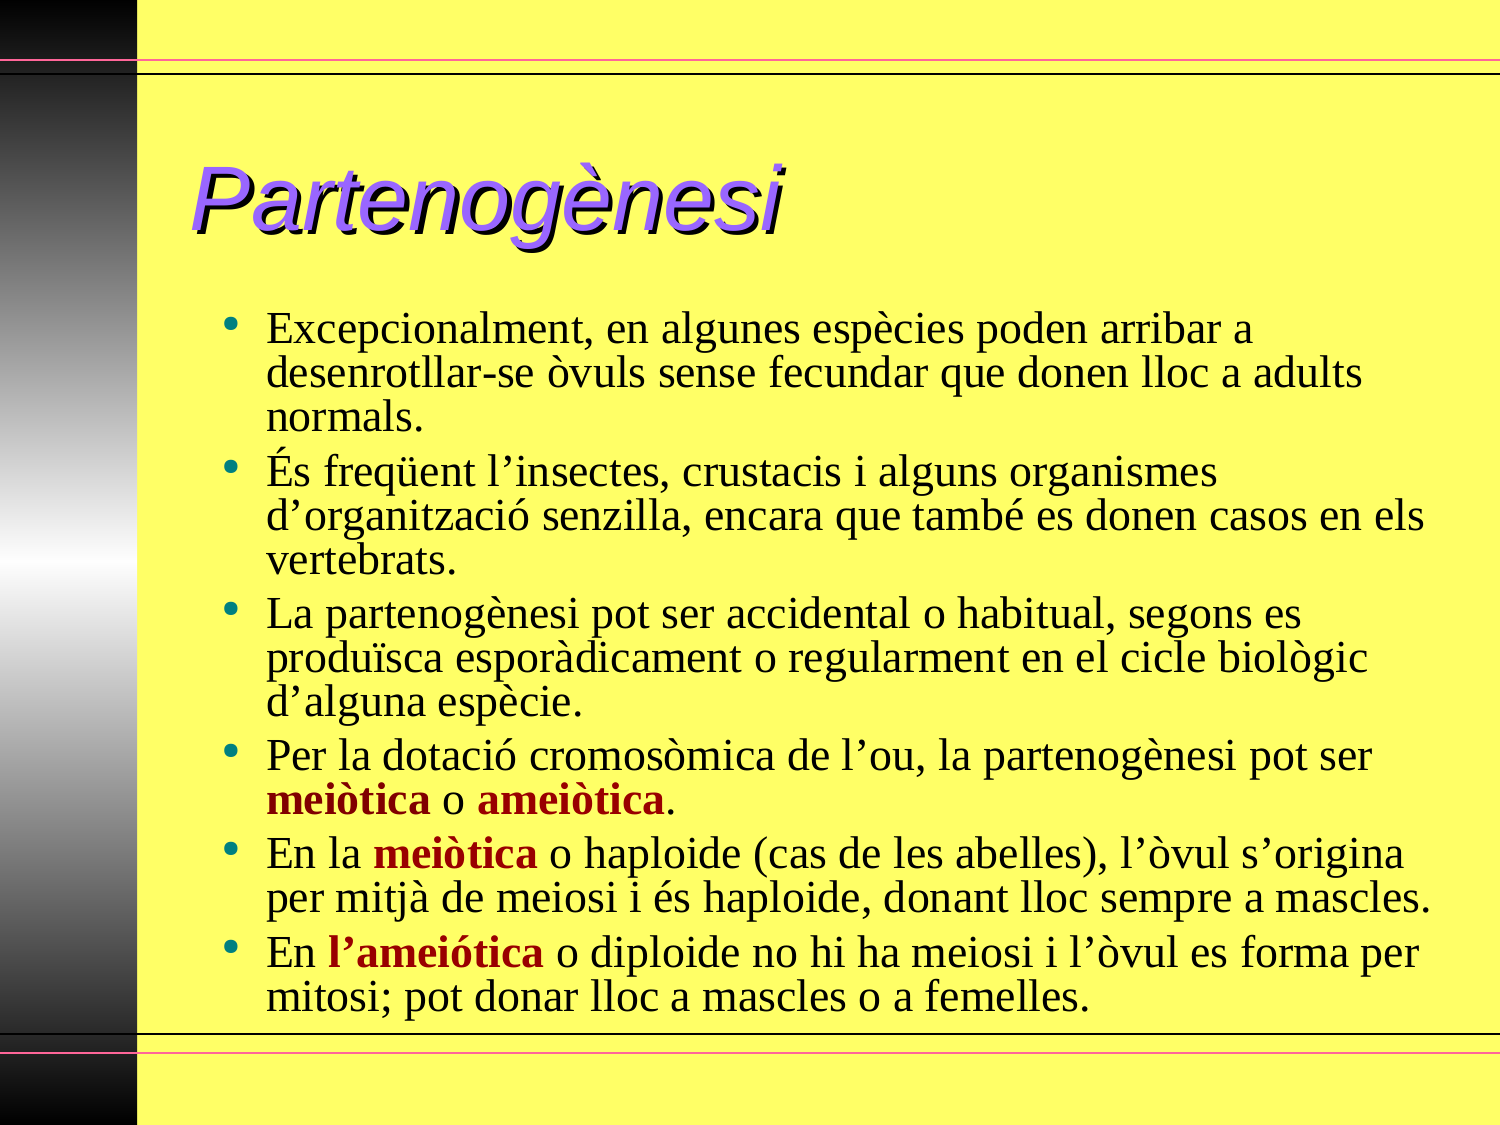

# Partenogènesi
Excepcionalment, en algunes espècies poden arribar a desenrotllar-se òvuls sense fecundar que donen lloc a adults normals.
És freqüent l’insectes, crustacis i alguns organismes d’organització senzilla, encara que també es donen casos en els vertebrats.
La partenogènesi pot ser accidental o habitual, segons es produïsca esporàdicament o regularment en el cicle biològic d’alguna espècie.
Per la dotació cromosòmica de l’ou, la partenogènesi pot ser meiòtica o ameiòtica.
En la meiòtica o haploide (cas de les abelles), l’òvul s’origina per mitjà de meiosi i és haploide, donant lloc sempre a mascles.
En l’ameiótica o diploide no hi ha meiosi i l’òvul es forma per mitosi; pot donar lloc a mascles o a femelles.